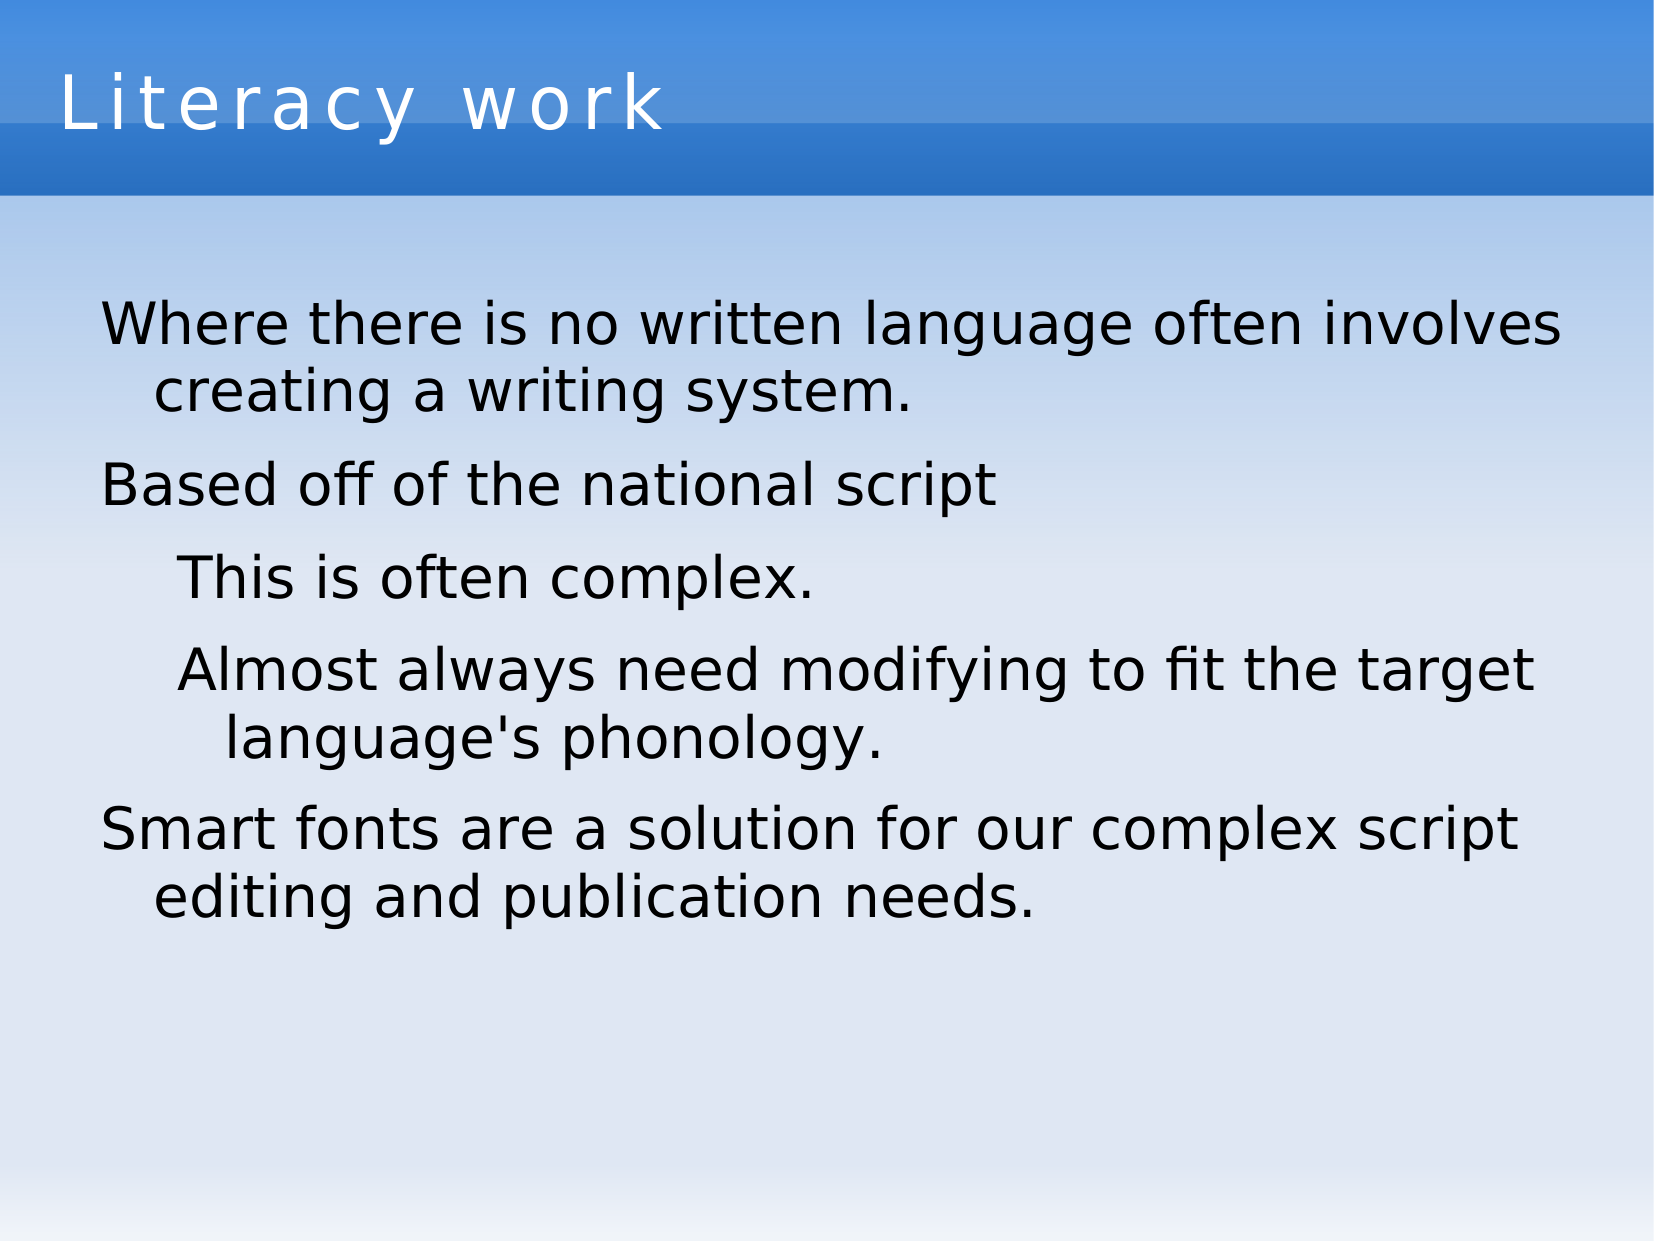

# Literacy work
Where there is no written language often involves creating a writing system.
Based off of the national script
This is often complex.
Almost always need modifying to fit the target language's phonology.
Smart fonts are a solution for our complex script editing and publication needs.